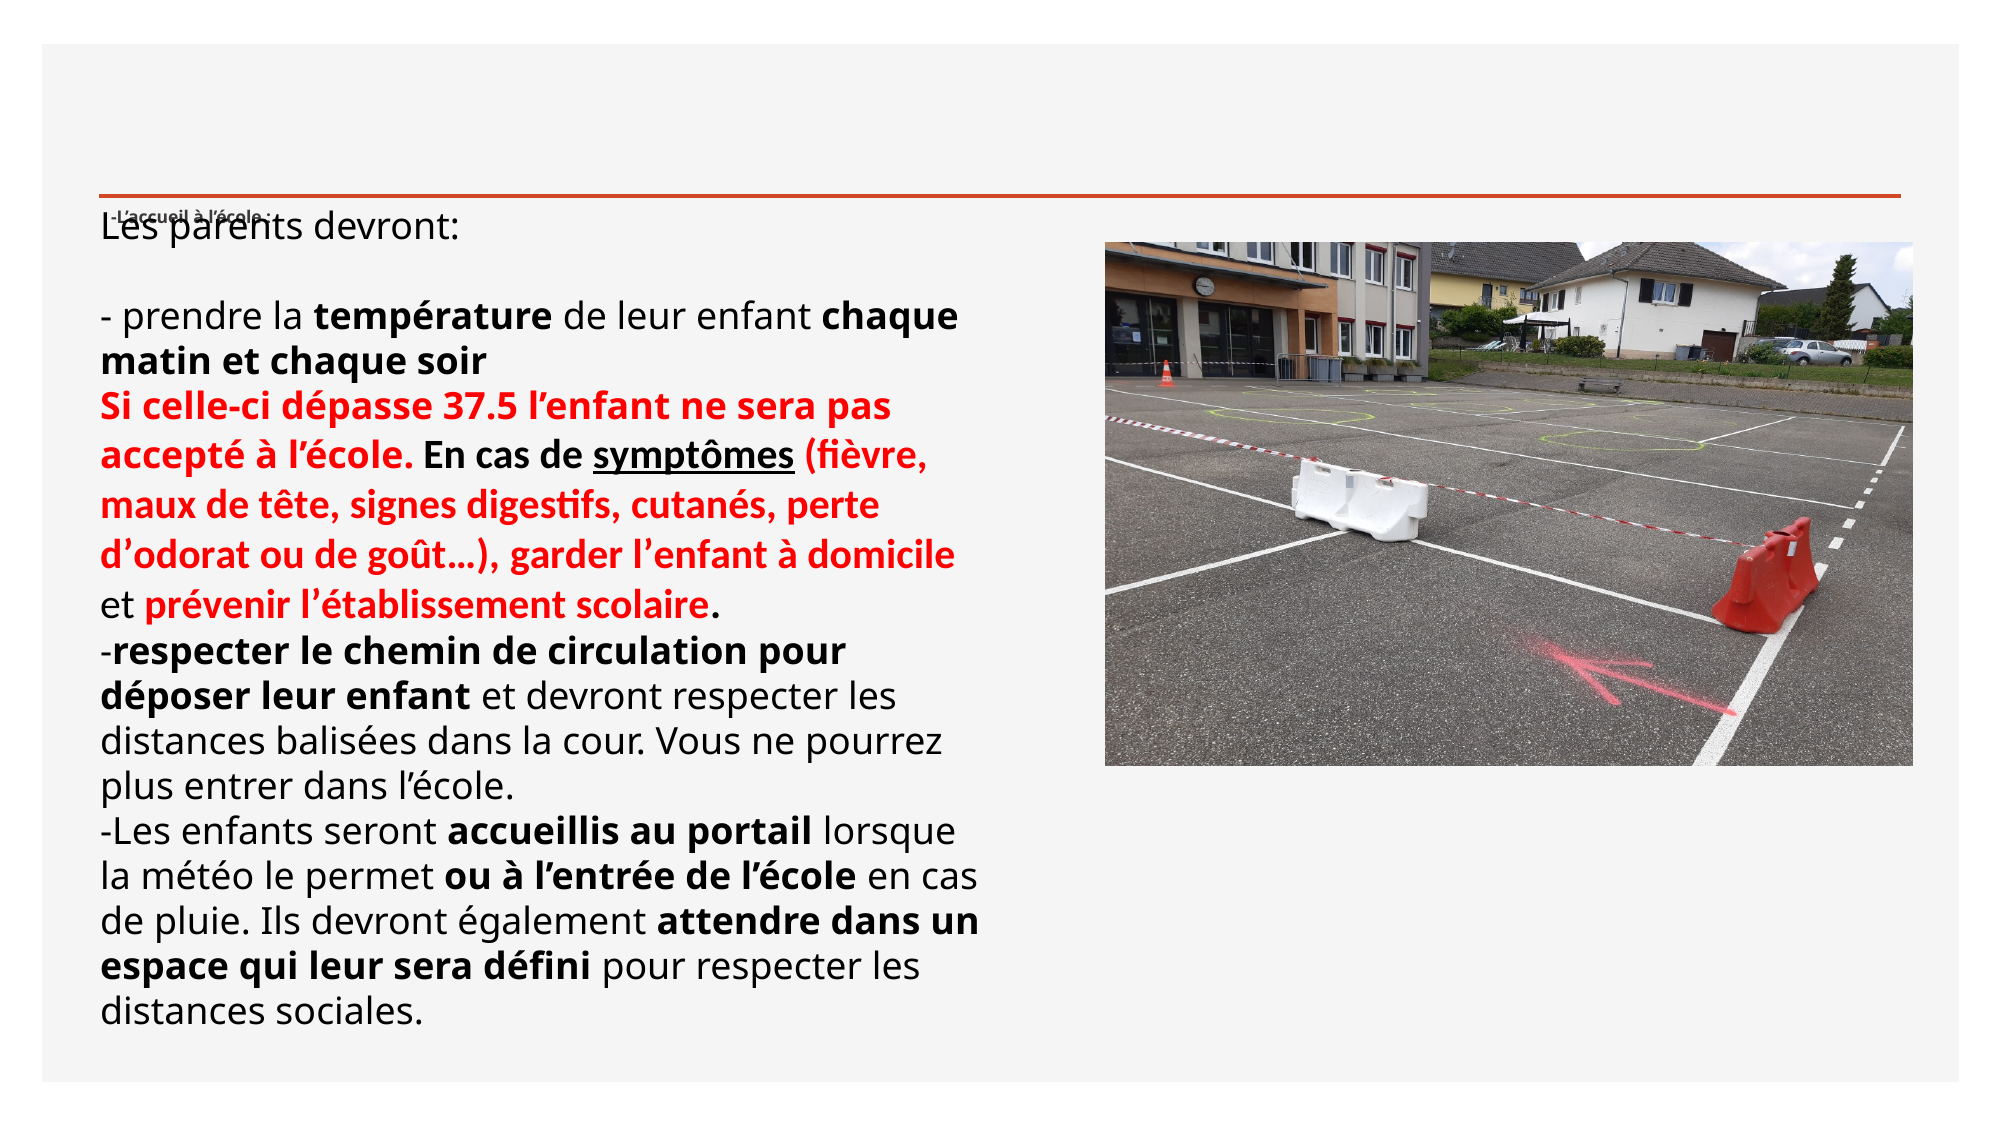

# -L’accueil à l’école :
Les parents devront:
- prendre la température de leur enfant chaque matin et chaque soir
Si celle-ci dépasse 37.5 l’enfant ne sera pas accepté à l’école. En cas de symptômes (fièvre, maux de tête, signes digestifs, cutanés, perte d’odorat ou de goût…), garder l’enfant à domicile et prévenir l’établissement scolaire.
-respecter le chemin de circulation pour déposer leur enfant et devront respecter les distances balisées dans la cour. Vous ne pourrez plus entrer dans l’école.
-Les enfants seront accueillis au portail lorsque la météo le permet ou à l’entrée de l’école en cas de pluie. Ils devront également attendre dans un espace qui leur sera défini pour respecter les distances sociales.